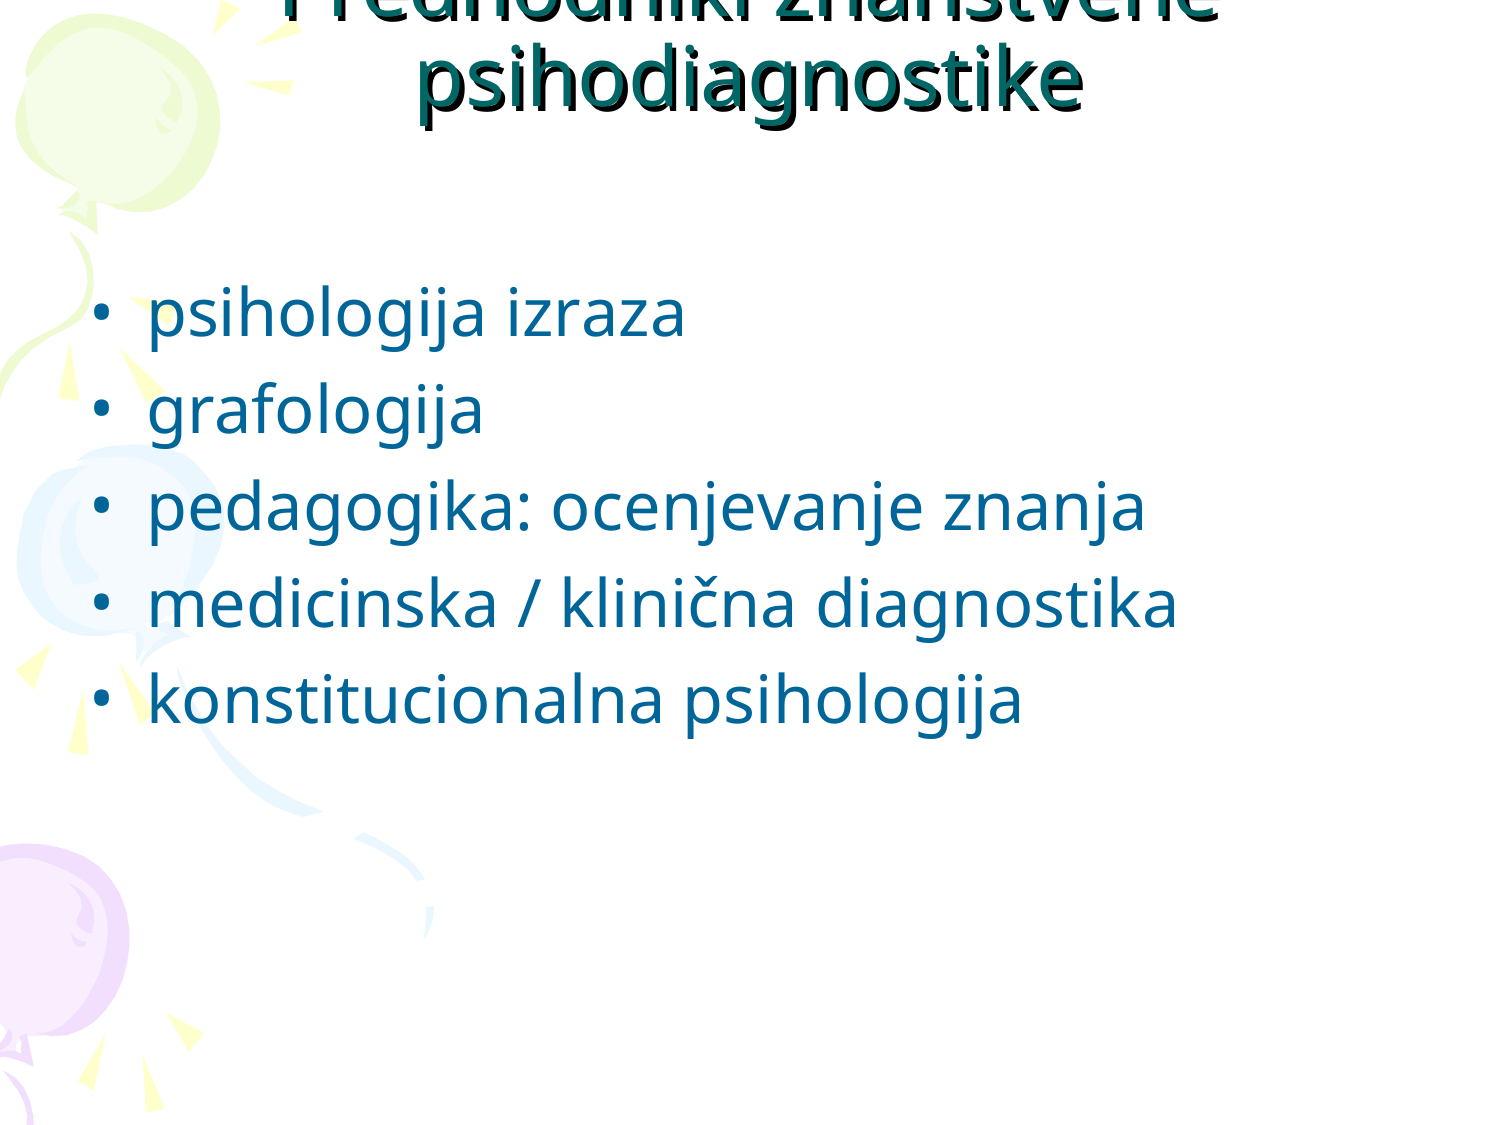

# Predhodniki znanstvene psihodiagnostike
psihologija izraza
grafologija
pedagogika: ocenjevanje znanja
medicinska / klinična diagnostika
konstitucionalna psihologija